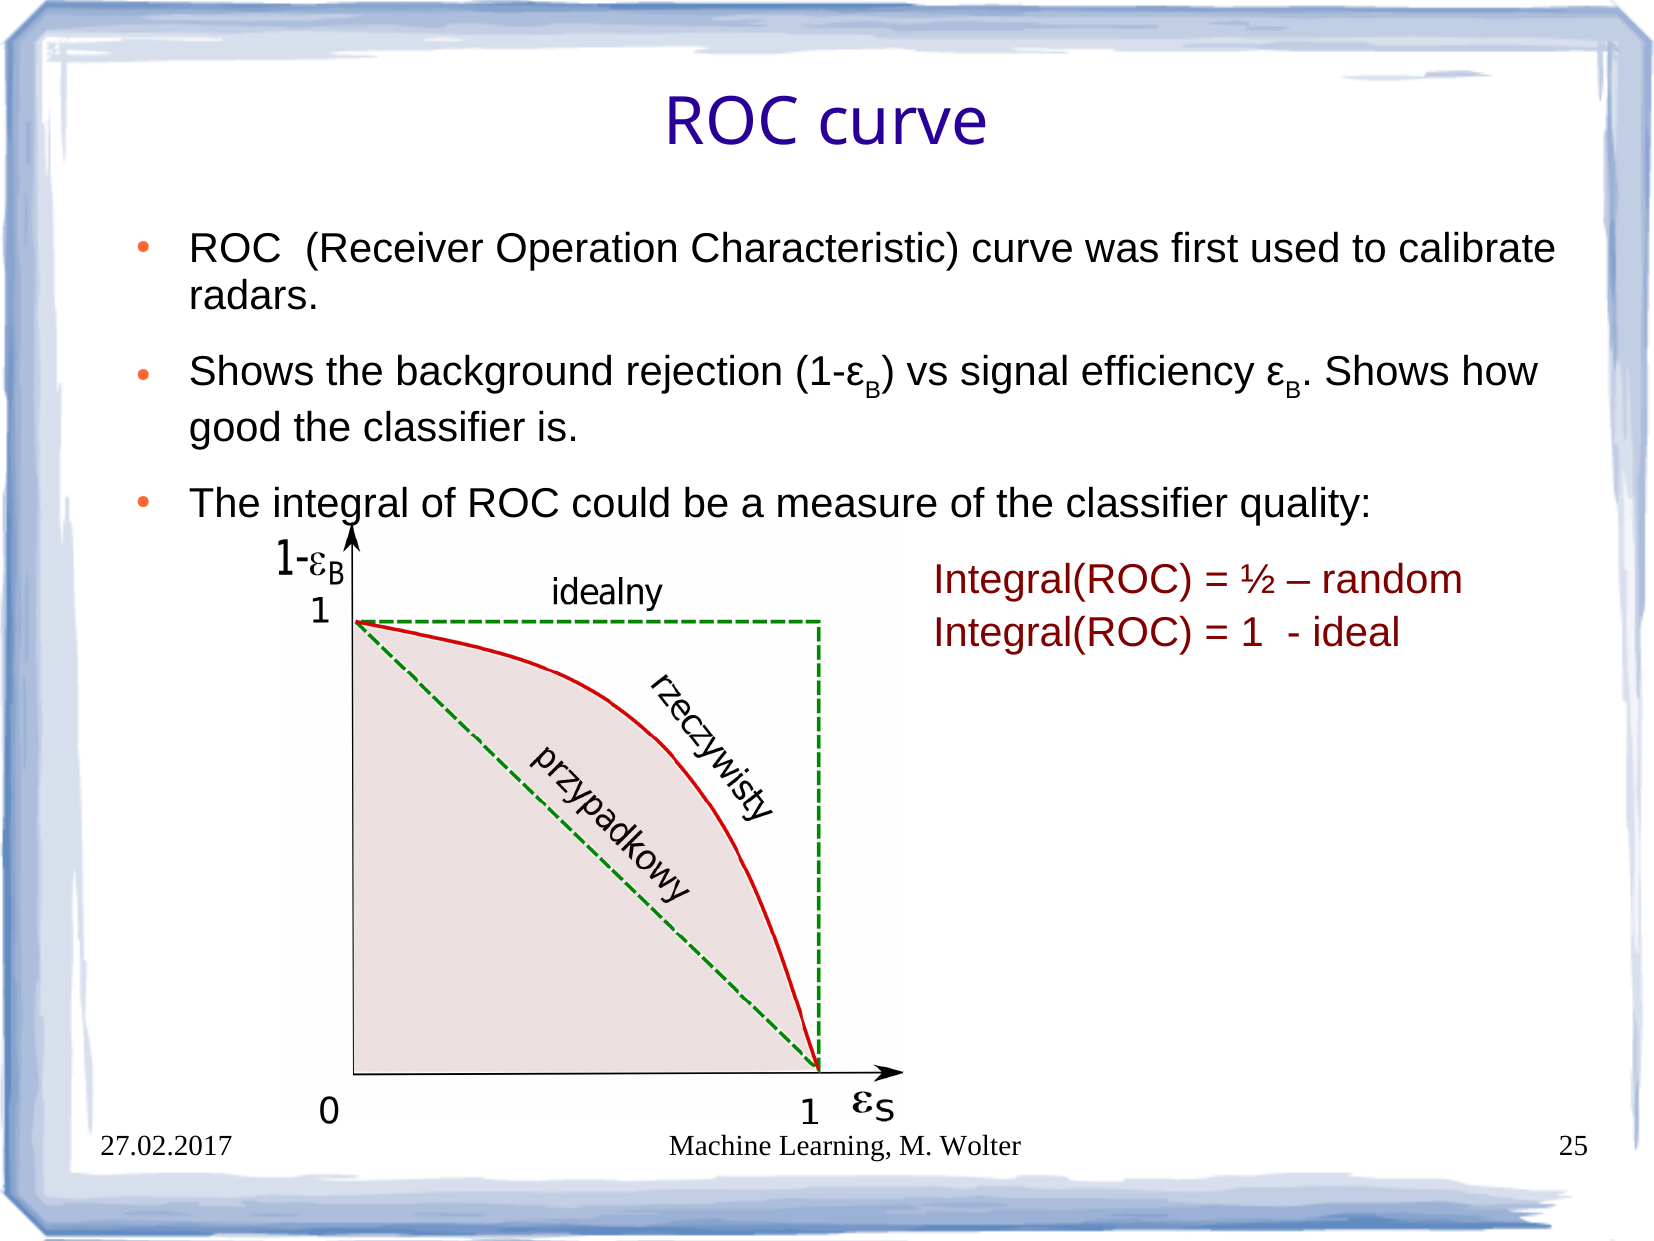

# ROC curve
ROC (Receiver Operation Characteristic) curve was first used to calibrate radars.
Shows the background rejection (1-εB) vs signal efficiency εB. Shows how good the classifier is.
The integral of ROC could be a measure of the classifier quality:
Integral(ROC) = ½ – random
Integral(ROC) = 1 - ideal
27.02.2017
Machine Learning, M. Wolter
25